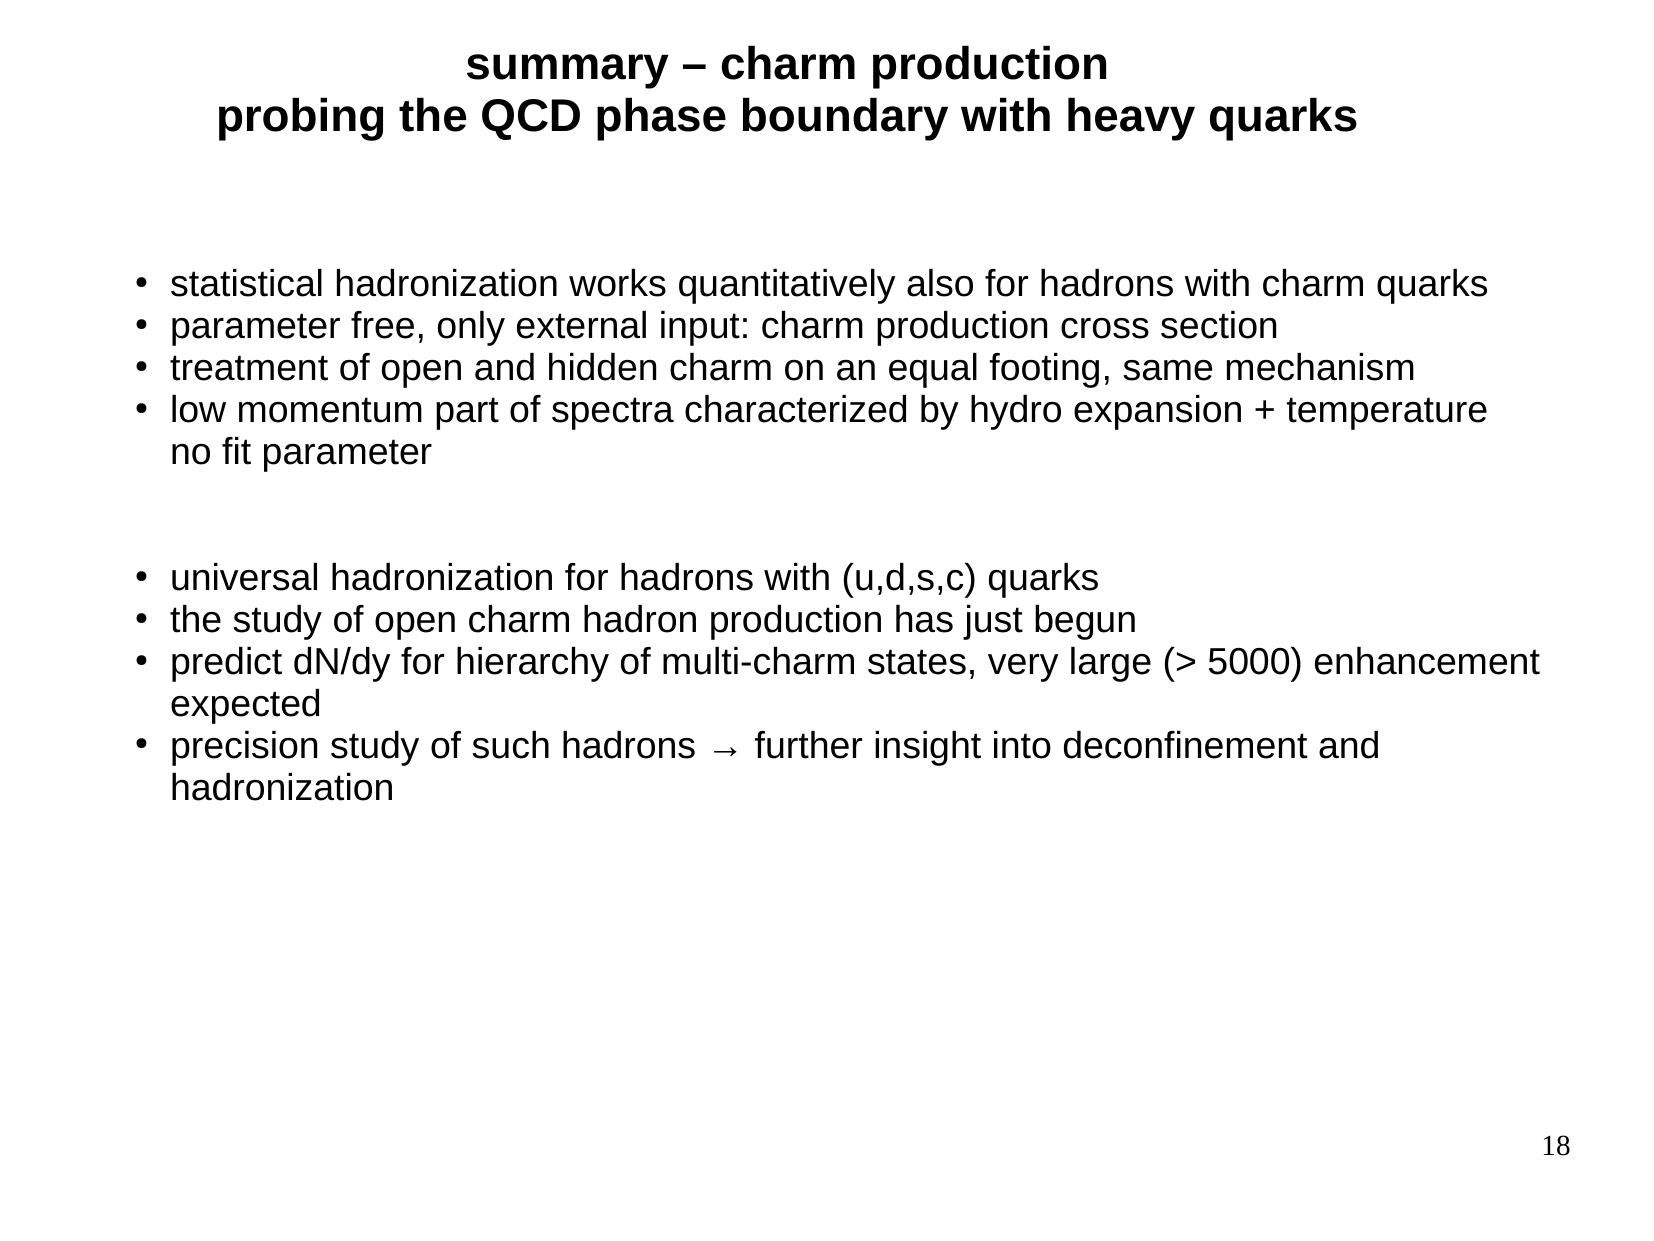

summary – charm production
probing the QCD phase boundary with heavy quarks
statistical hadronization works quantitatively also for hadrons with charm quarks
parameter free, only external input: charm production cross section
treatment of open and hidden charm on an equal footing, same mechanism
low momentum part of spectra characterized by hydro expansion + temperature
no fit parameter
universal hadronization for hadrons with (u,d,s,c) quarks
the study of open charm hadron production has just begun
predict dN/dy for hierarchy of multi-charm states, very large (> 5000) enhancement expected
precision study of such hadrons → further insight into deconfinement and hadronization
18